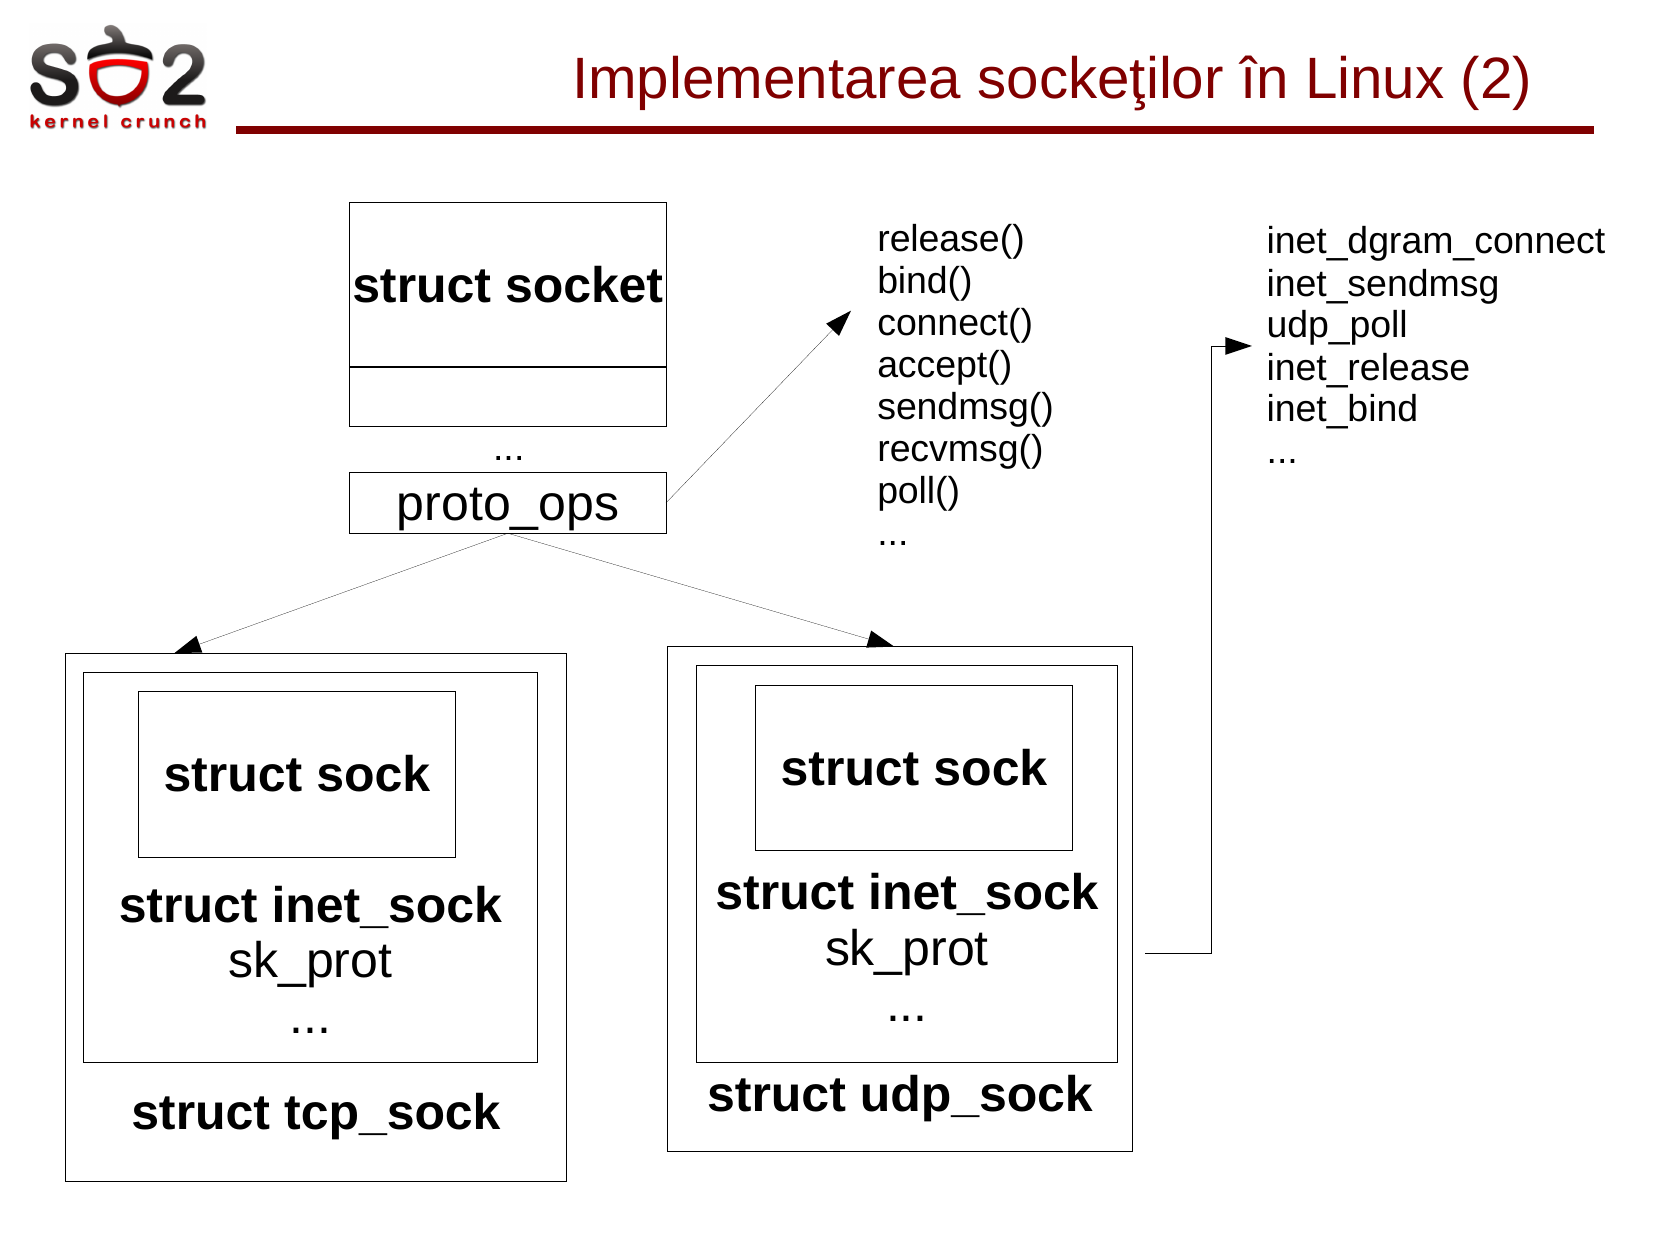

# Implementarea sockeţilor în Linux (2)
struct socket
release()
bind()
connect()
accept()
sendmsg()
recvmsg()
poll()
...
inet_dgram_connect
inet_sendmsg
udp_poll
inet_release
inet_bind
...
...
proto_ops
struct udp_sock
struct tcp_sock
struct inet_sock
sk_prot
...
struct inet_sock
sk_prot
...
struct sock
struct sock